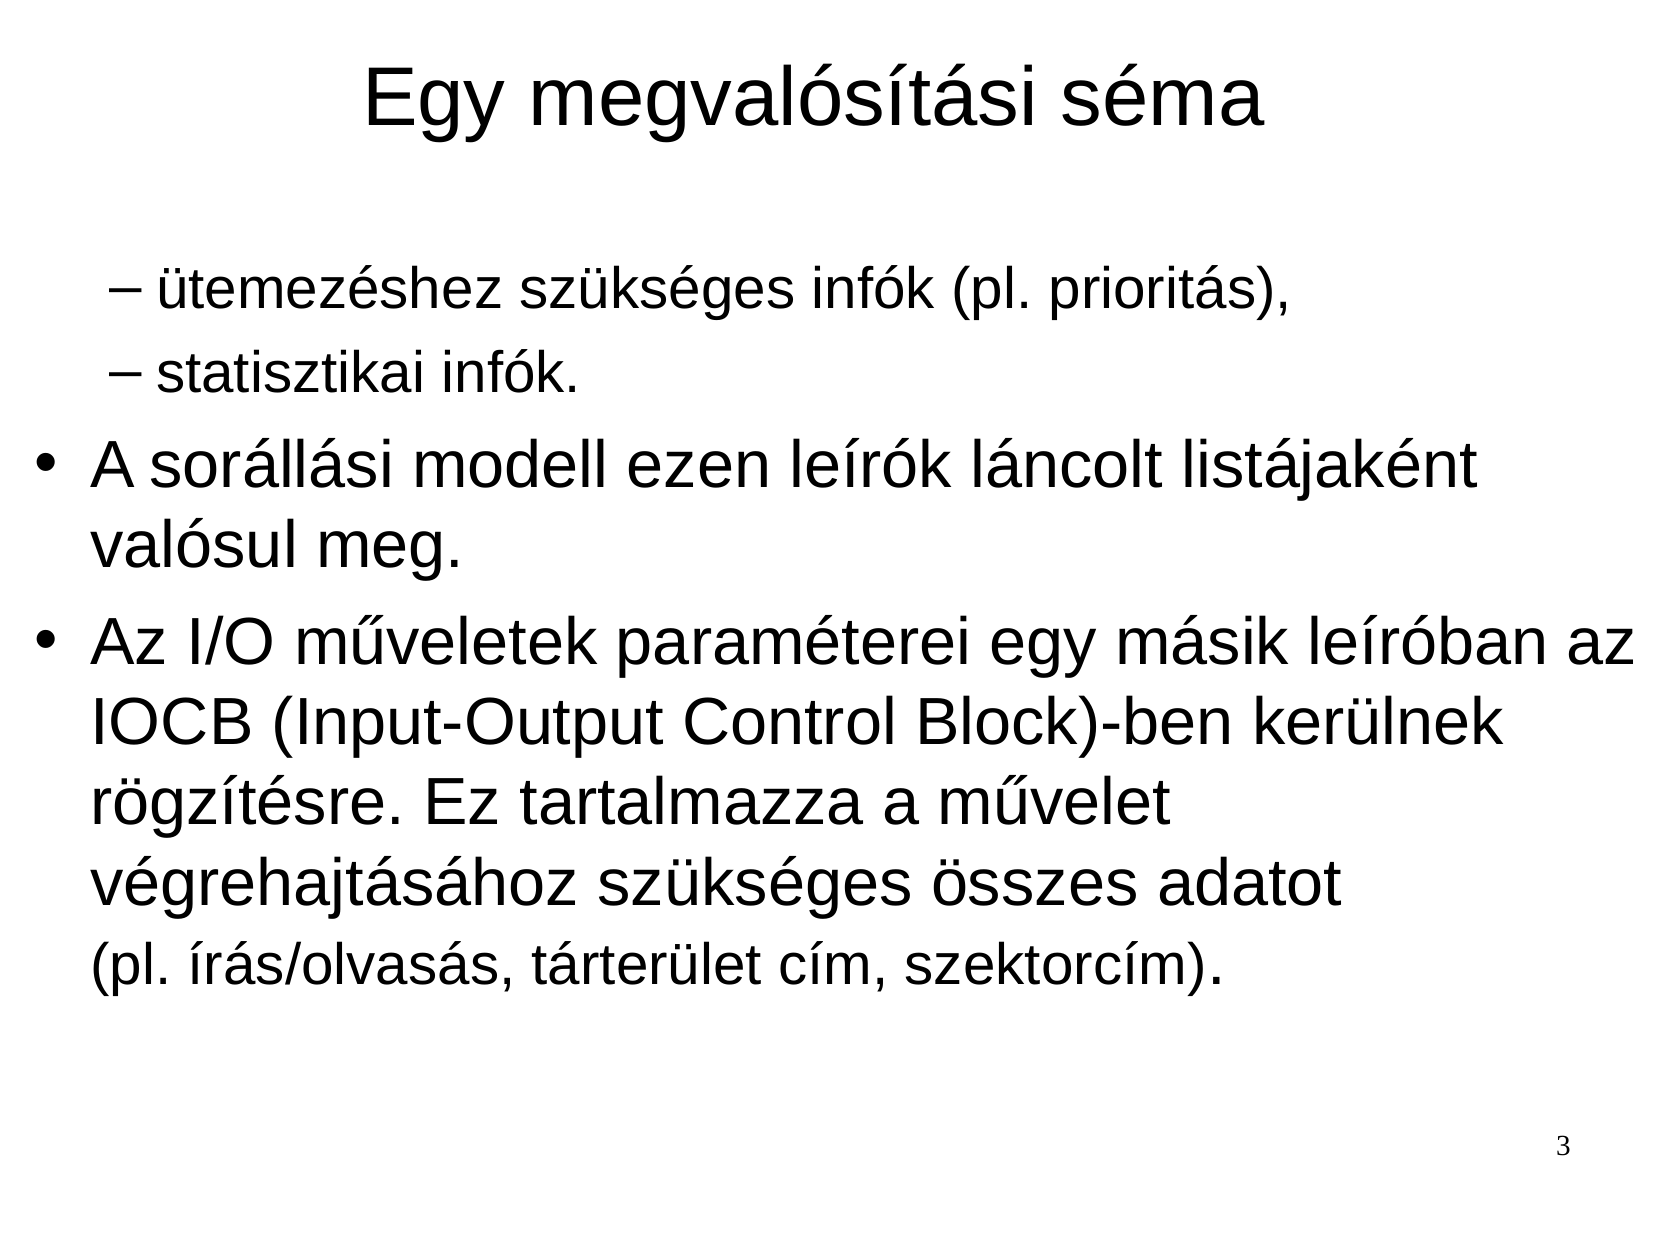

# Egy megvalósítási séma
ütemezéshez szükséges infók (pl. prioritás),
statisztikai infók.
A sorállási modell ezen leírók láncolt listájaként valósul meg.
Az I/O műveletek paraméterei egy másik leíróban az IOCB (Input-Output Control Block)-ben kerülnek rögzítésre. Ez tartalmazza a művelet végrehajtásához szükséges összes adatot
(pl. írás/olvasás, tárterület cím, szektorcím).
3